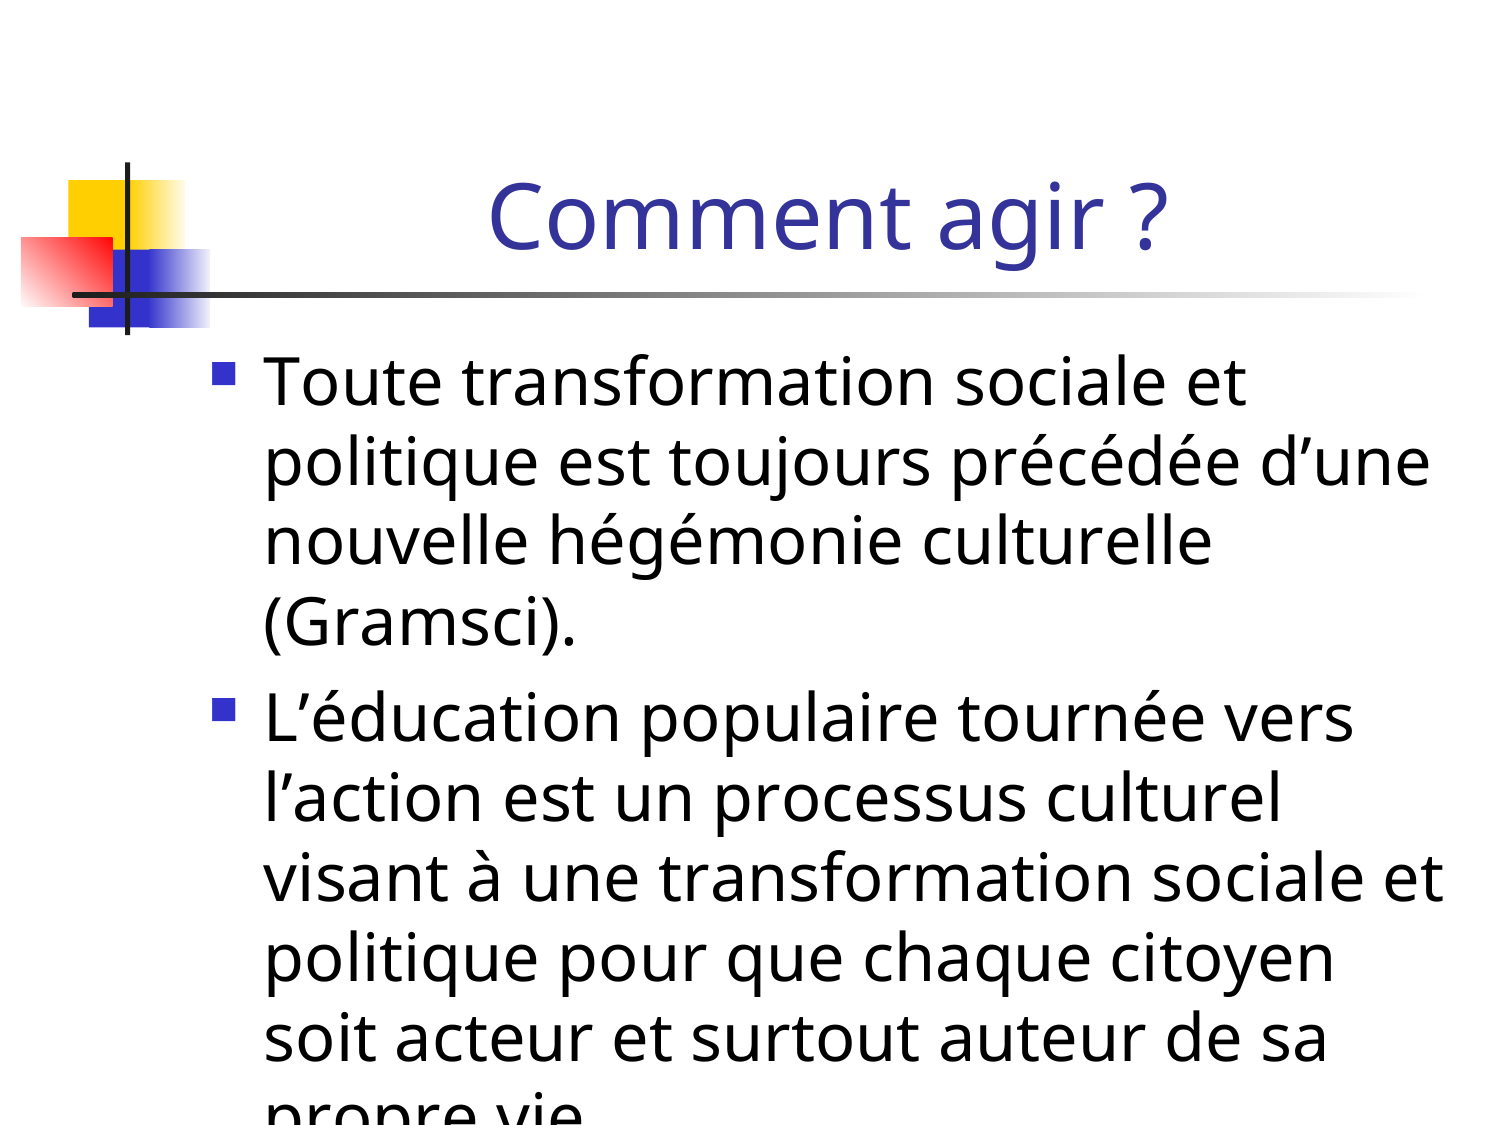

Comment agir ?
Toute transformation sociale et politique est toujours précédée d’une nouvelle hégémonie culturelle (Gramsci).
L’éducation populaire tournée vers l’action est un processus culturel visant à une transformation sociale et politique pour que chaque citoyen soit acteur et surtout auteur de sa propre vie.